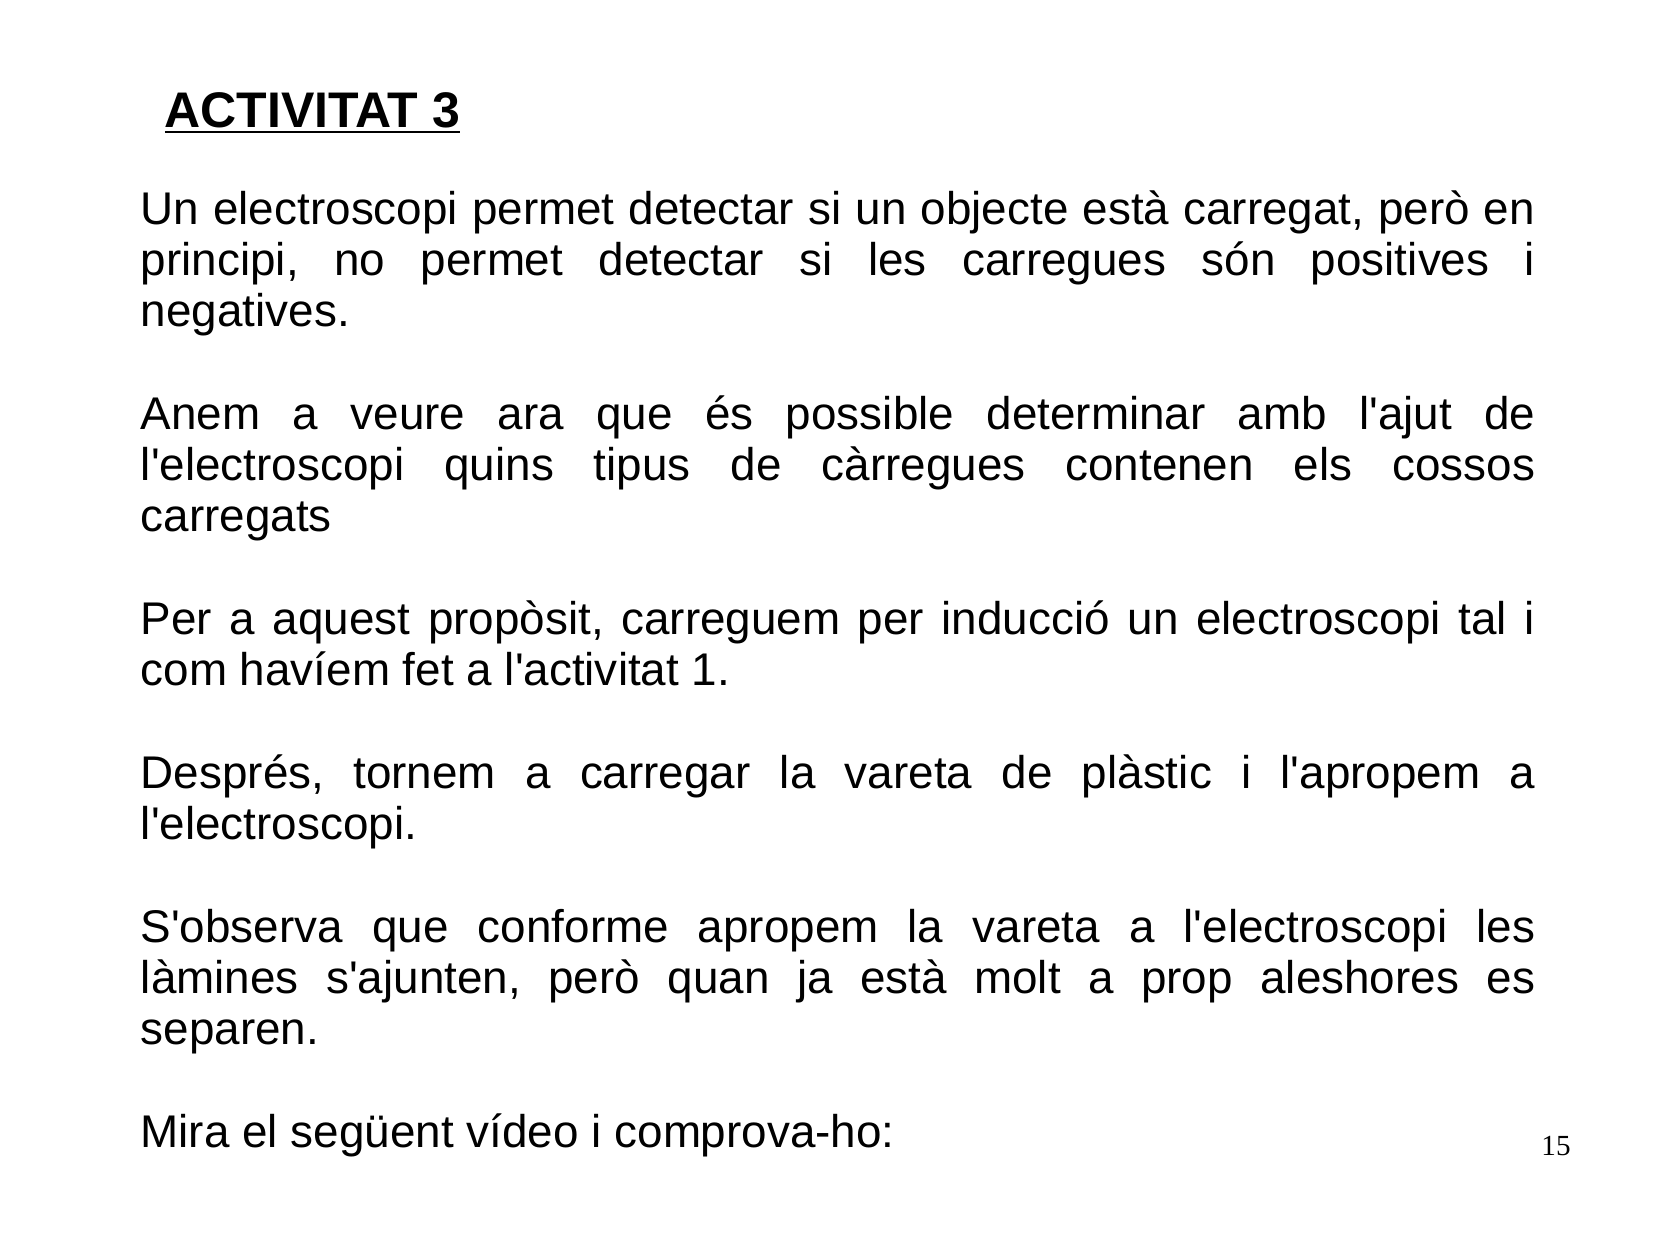

ACTIVITAT 3
Un electroscopi permet detectar si un objecte està carregat, però en principi, no permet detectar si les carregues són positives i negatives.
Anem a veure ara que és possible determinar amb l'ajut de l'electroscopi quins tipus de càrregues contenen els cossos carregats
Per a aquest propòsit, carreguem per inducció un electroscopi tal i com havíem fet a l'activitat 1.
Després, tornem a carregar la vareta de plàstic i l'apropem a l'electroscopi.
S'observa que conforme apropem la vareta a l'electroscopi les làmines s'ajunten, però quan ja està molt a prop aleshores es separen.
Mira el següent vídeo i comprova-ho:
15